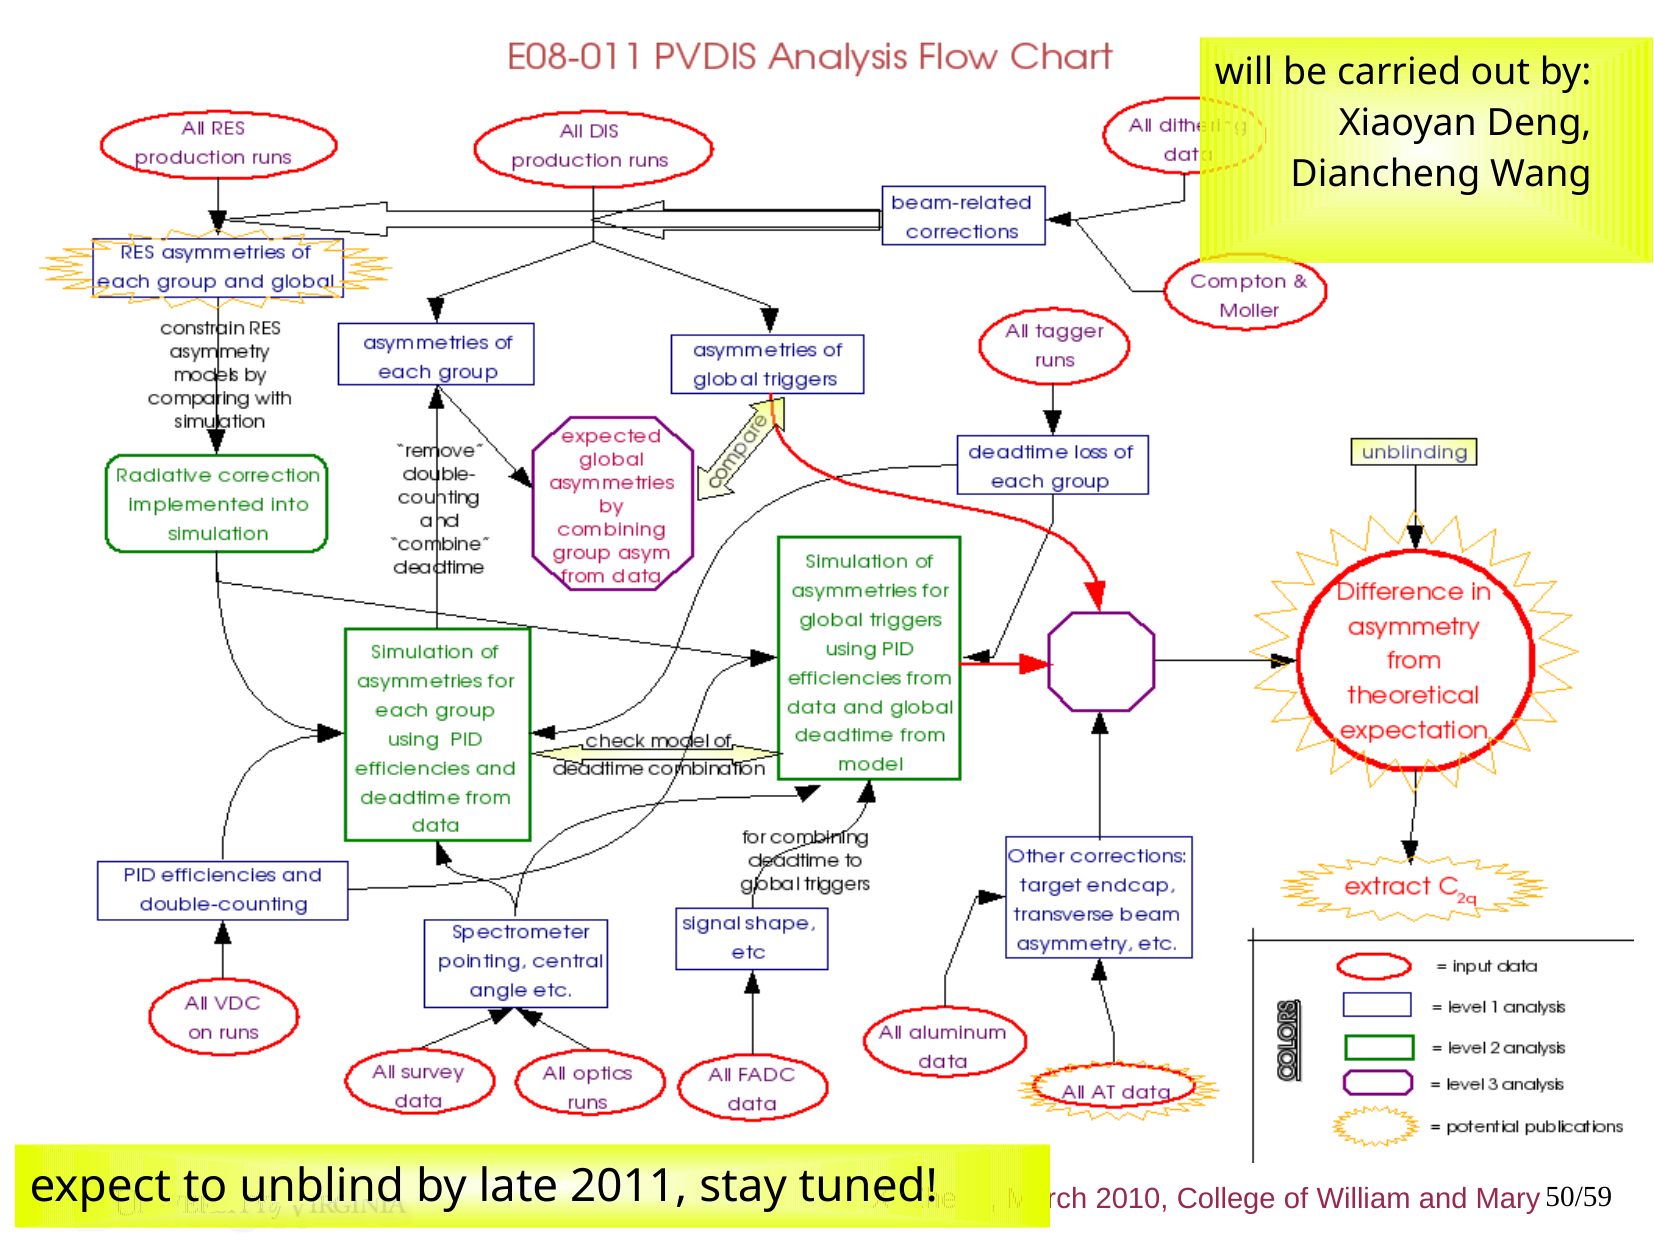

will be carried out by: Xiaoyan Deng, Diancheng Wang
expect to unblind by late 2011, stay tuned!